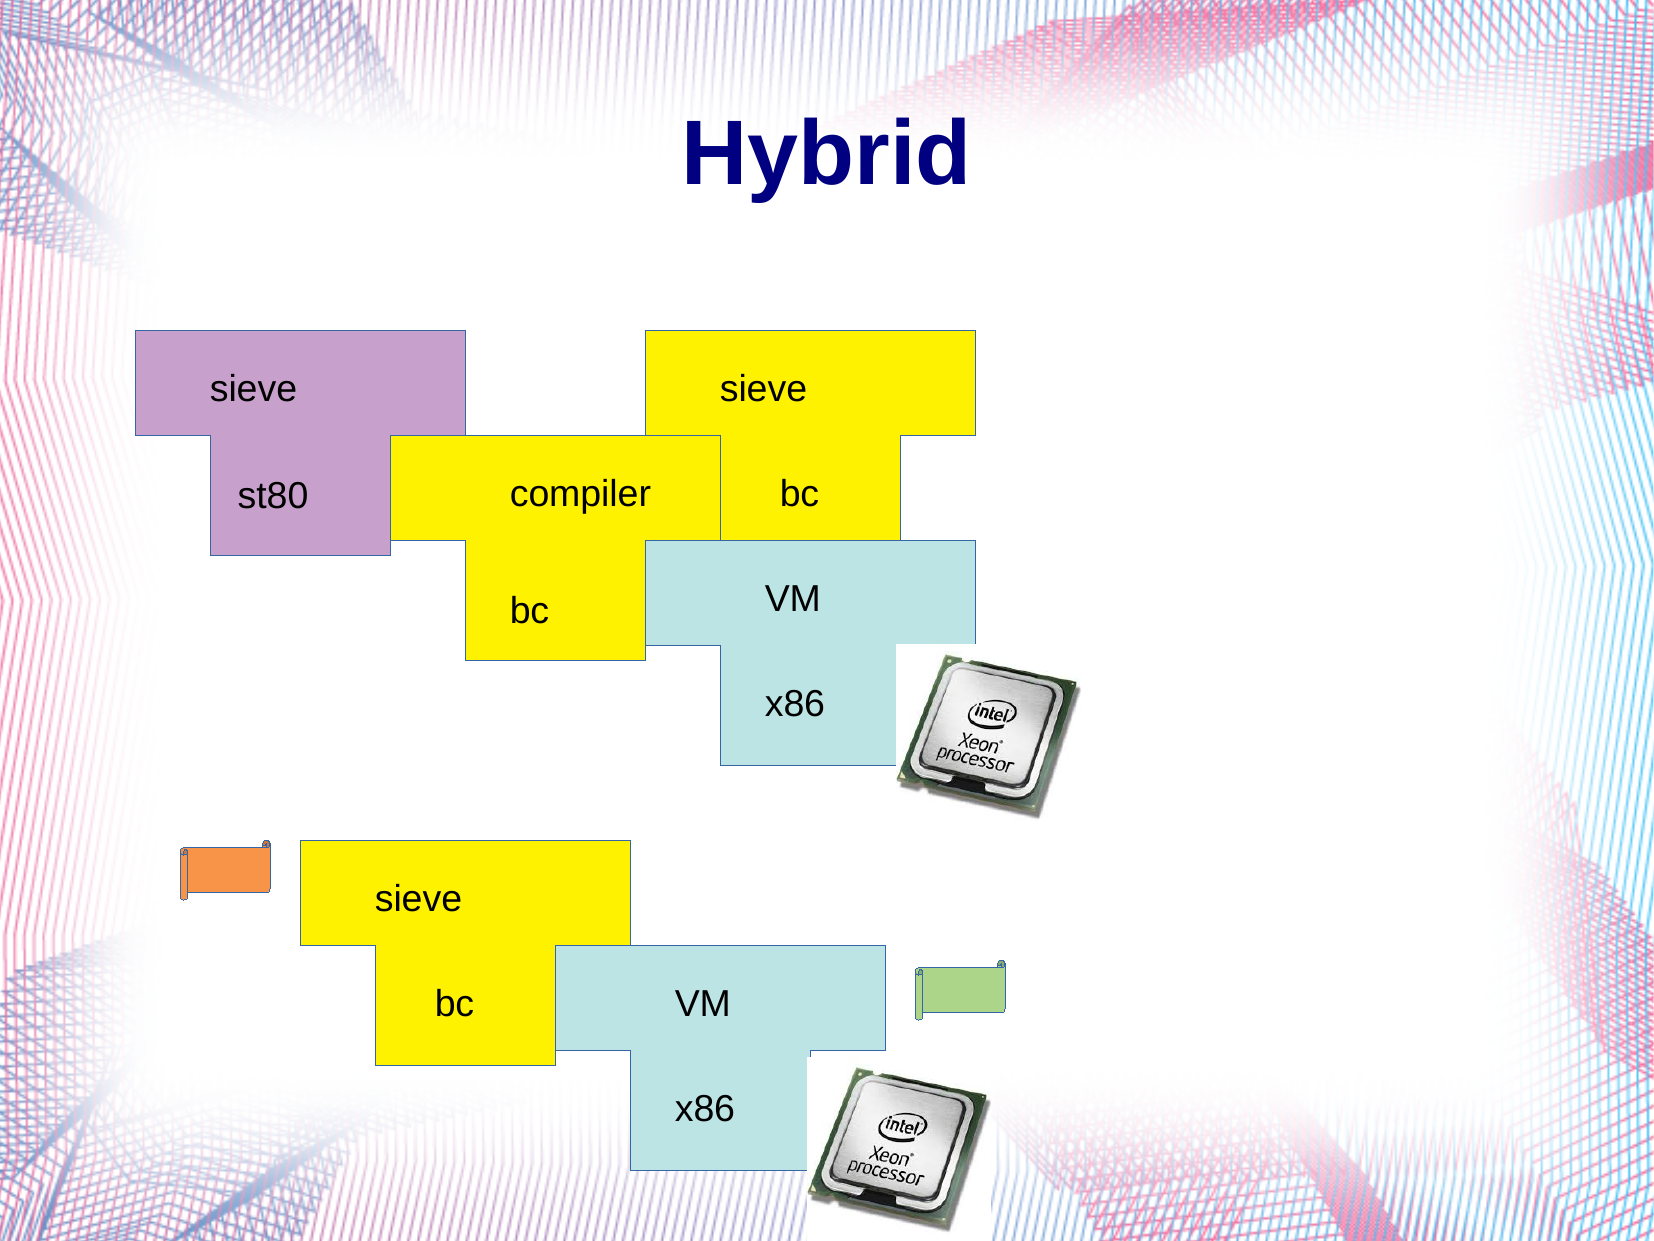

# Hybrid
sieve
bc
sieve
compiler
st80
VM
bc
x86
sieve
bc
VM
x86